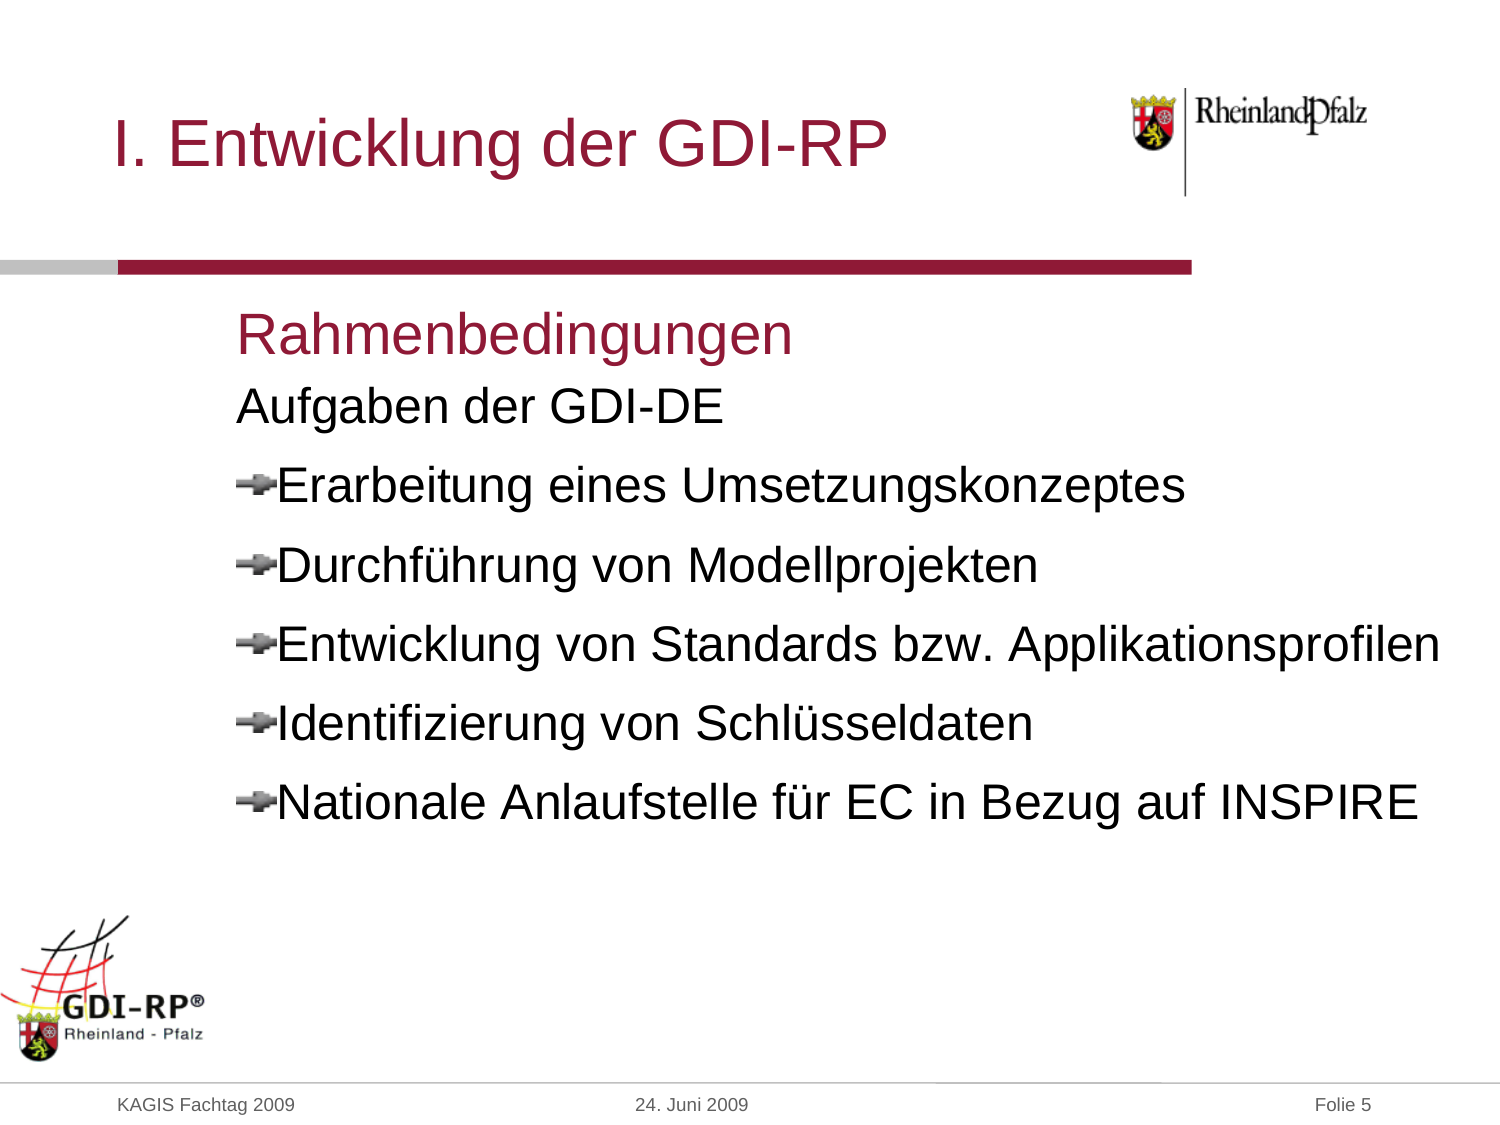

# I. Entwicklung der GDI-RP
Rahmenbedingungen
Aufgaben der GDI-DE
Erarbeitung eines Umsetzungskonzeptes
Durchführung von Modellprojekten
Entwicklung von Standards bzw. Applikationsprofilen
Identifizierung von Schlüsseldaten
Nationale Anlaufstelle für EC in Bezug auf INSPIRE